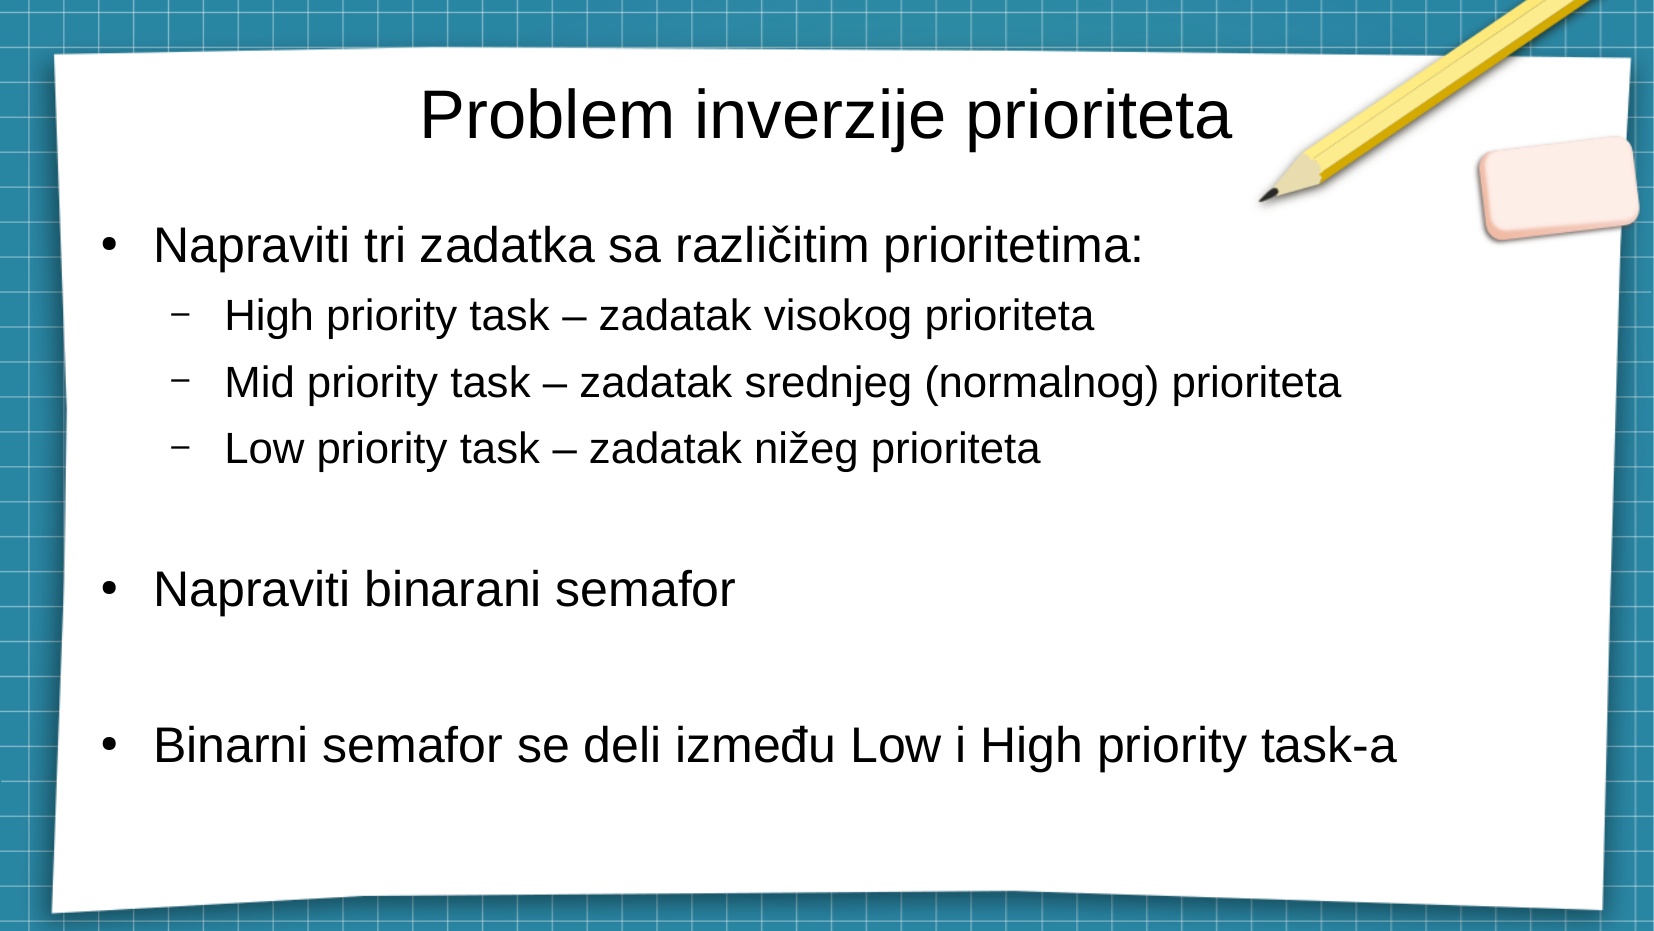

# Problem inverzije prioriteta
Napraviti tri zadatka sa različitim prioritetima:
High priority task – zadatak visokog prioriteta
Mid priority task – zadatak srednjeg (normalnog) prioriteta
Low priority task – zadatak nižeg prioriteta
Napraviti binarani semafor
Binarni semafor se deli između Low i High priority task-a